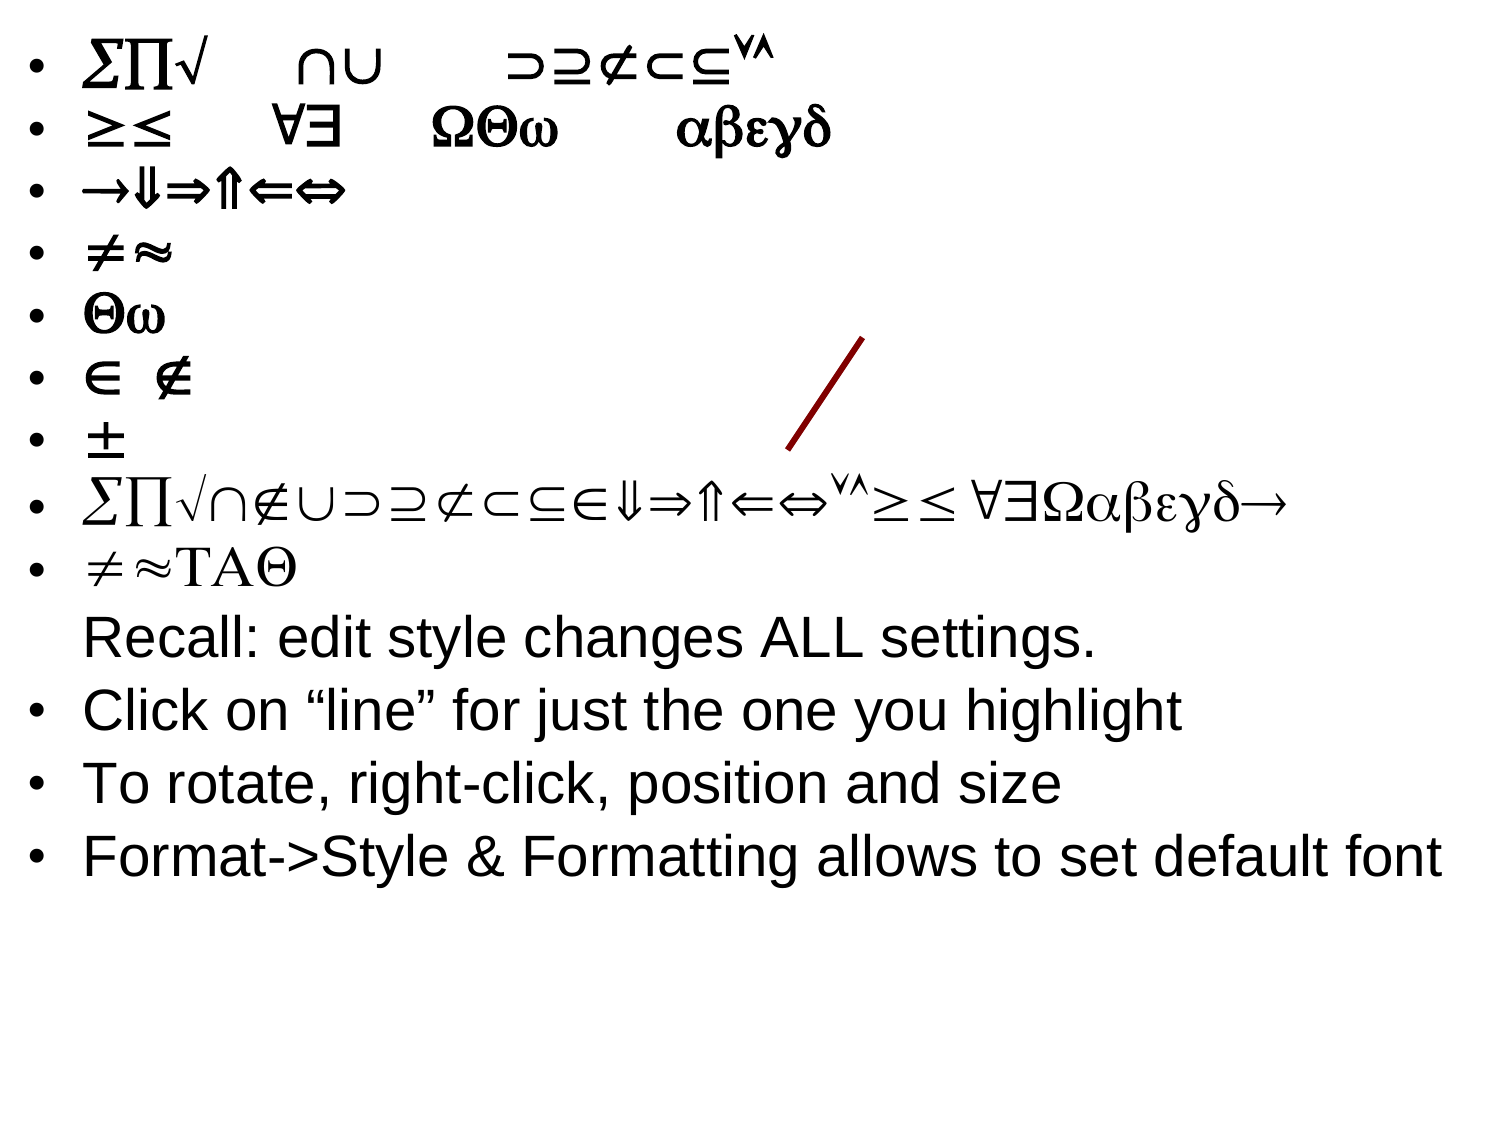

#   
  Qw 


Qw
 


TAQ
Recall: edit style changes ALL settings.
Click on “line” for just the one you highlight
To rotate, right-click, position and size
Format->Style & Formatting allows to set default font